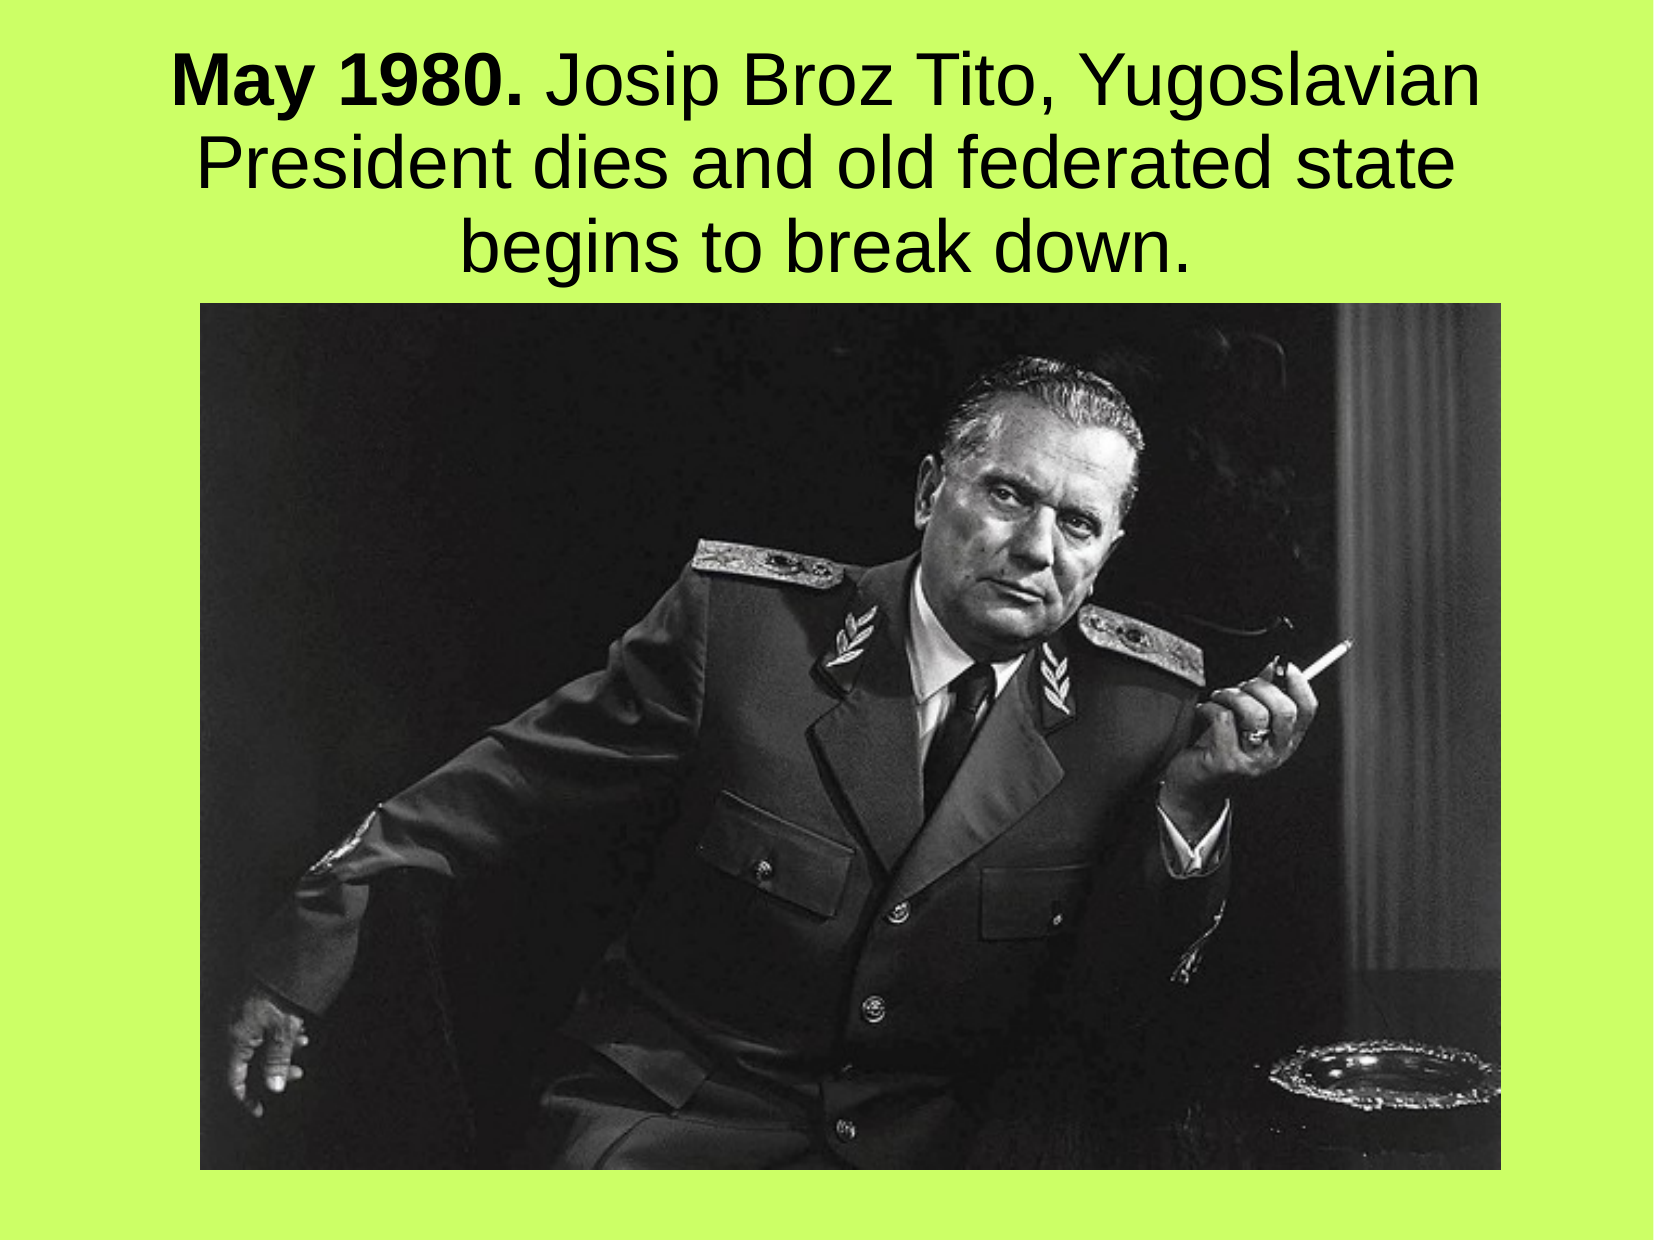

# May 1980. Josip Broz Tito, Yugoslavian President dies and old federated state begins to break down.